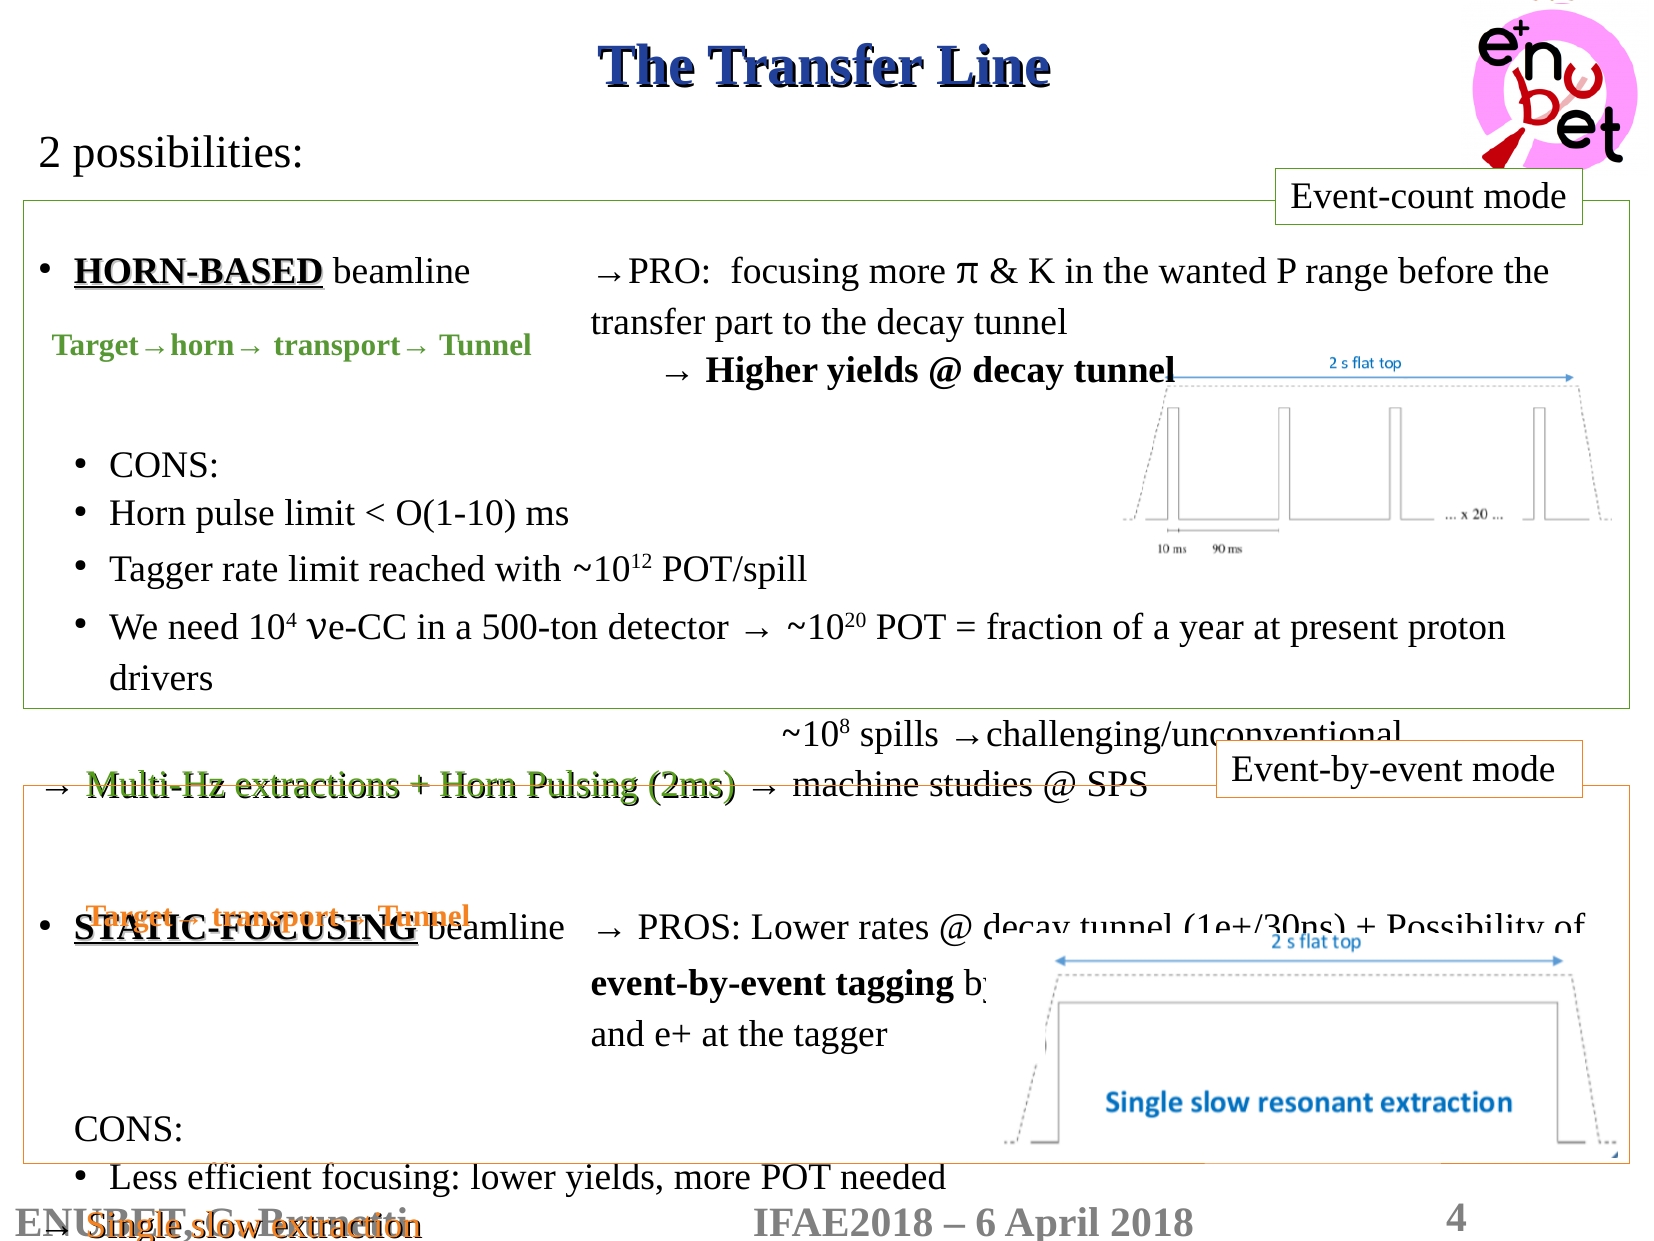

# The Transfer Line
2 possibilities:
HORN-BASED beamline		→PRO: focusing more π & K in the wanted P range before the 							transfer part to the decay tunnel
 → Higher yields @ decay tunnel
CONS:
Horn pulse limit < O(1-10) ms
Tagger rate limit reached with ~1012 POT/spill
We need 104 νe-CC in a 500-ton detector → ~1020 POT = fraction of a year at present proton drivers
 	 ~108 spills →challenging/unconventional
→ Multi-Hz extractions + Horn Pulsing (2ms) → machine studies @ SPS
STATIC-FOCUSING beamline	→ PROS: Lower rates @ decay tunnel (1e+/30ns) + Possibility of 							event-by-event tagging by coincidences between νe at the detector 							and e+ at the tagger
CONS:
Less efficient focusing: lower yields, more POT needed
→ Single slow extraction
Event-count mode
Target→horn→ transport→ Tunnel
Event-by-event mode
Target→ transport→ Tunnel